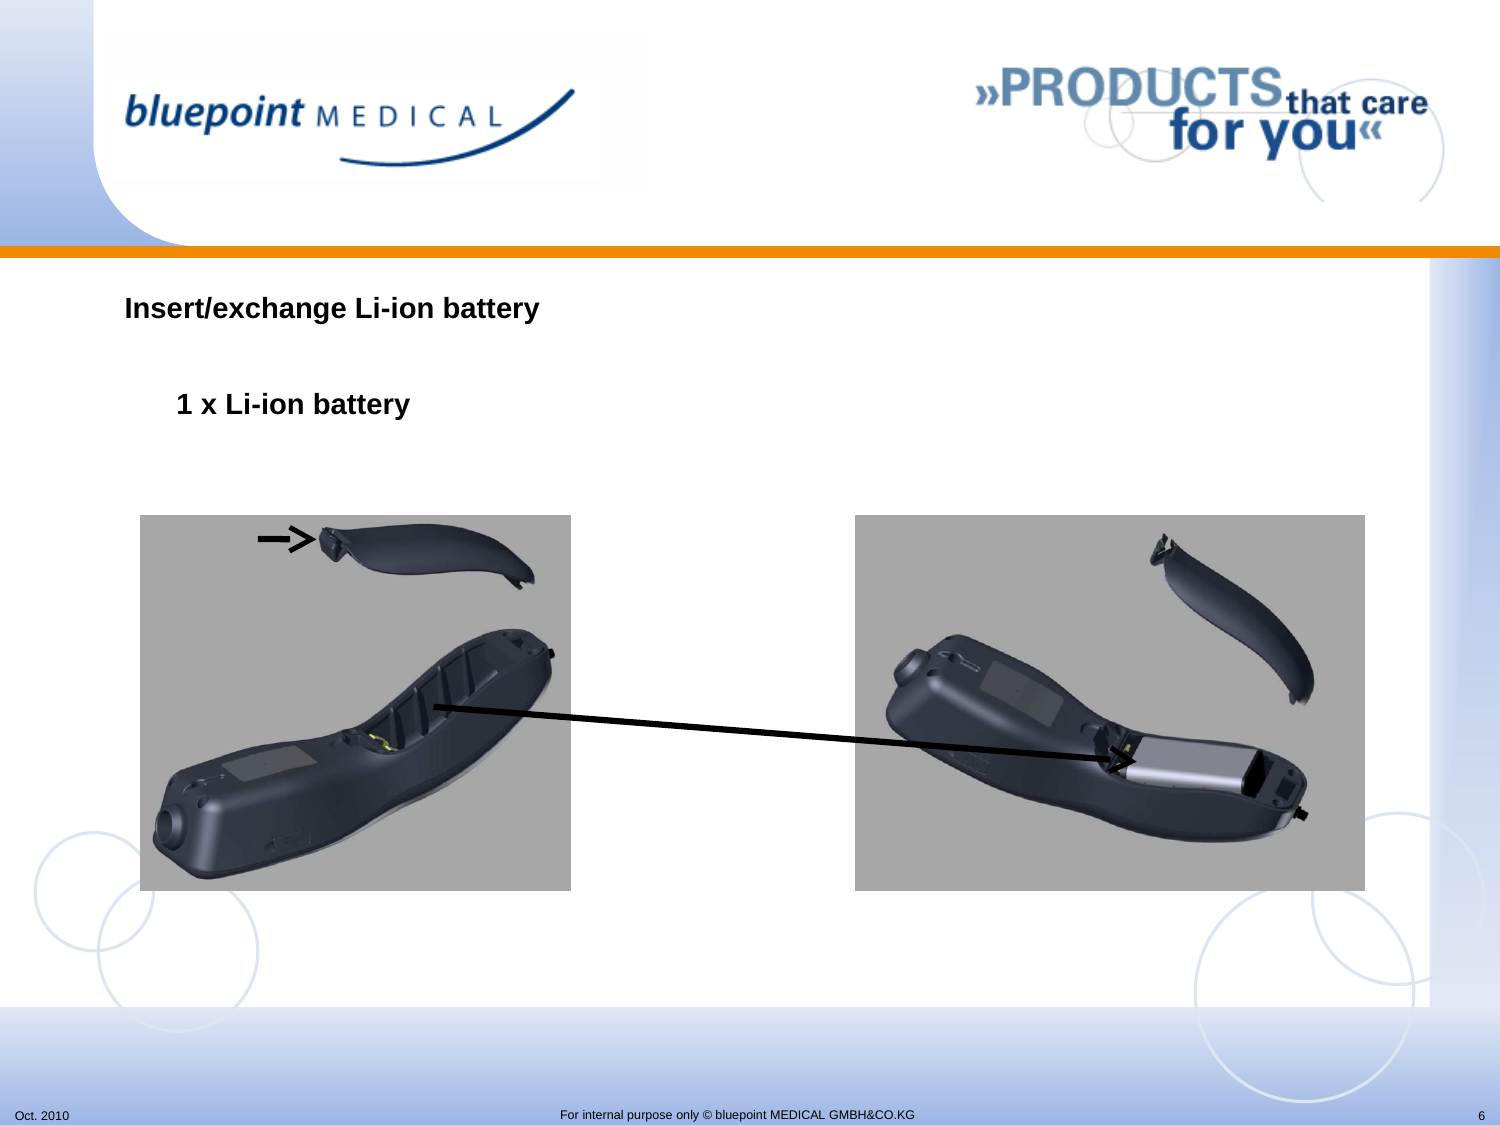

Insert/exchange Li-ion battery
1 x Li-ion battery